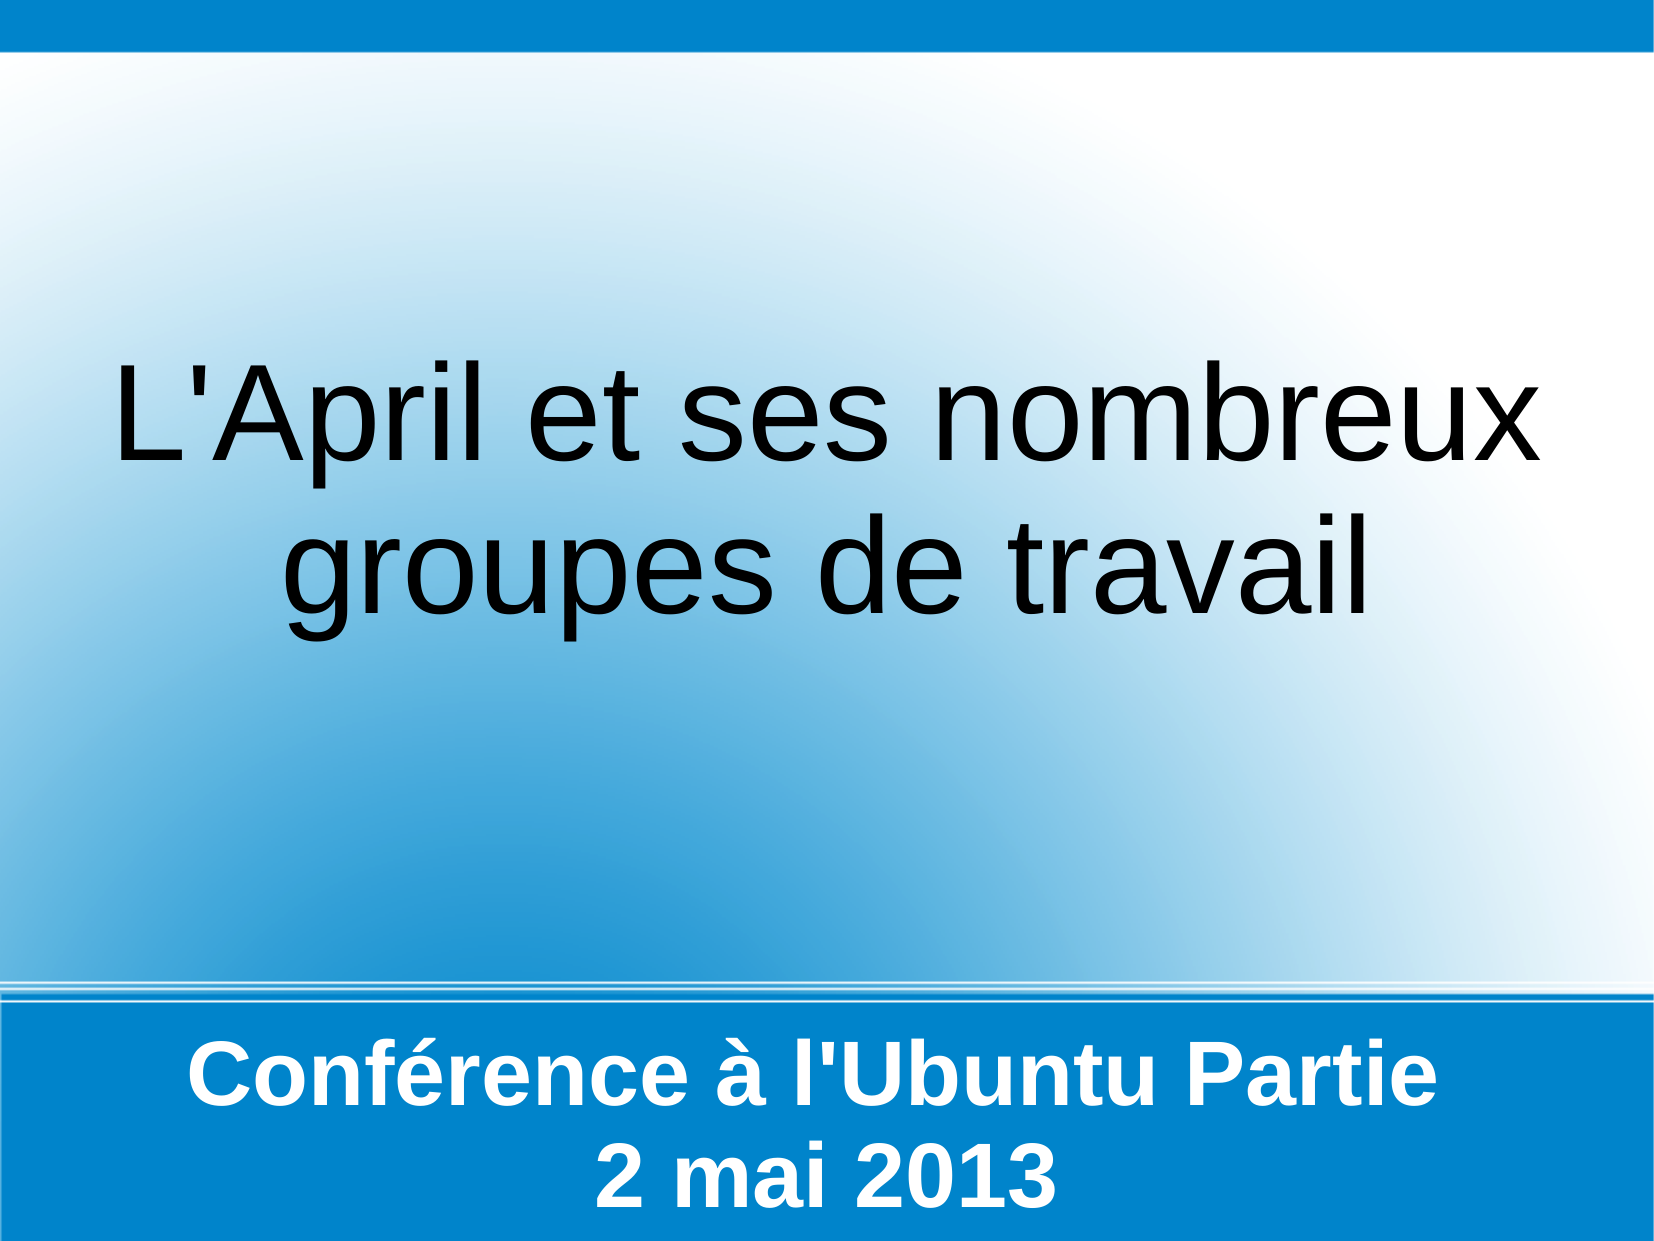

L'April et ses nombreux groupes de travail
# Conférence à l'Ubuntu Partie 2 mai 2013